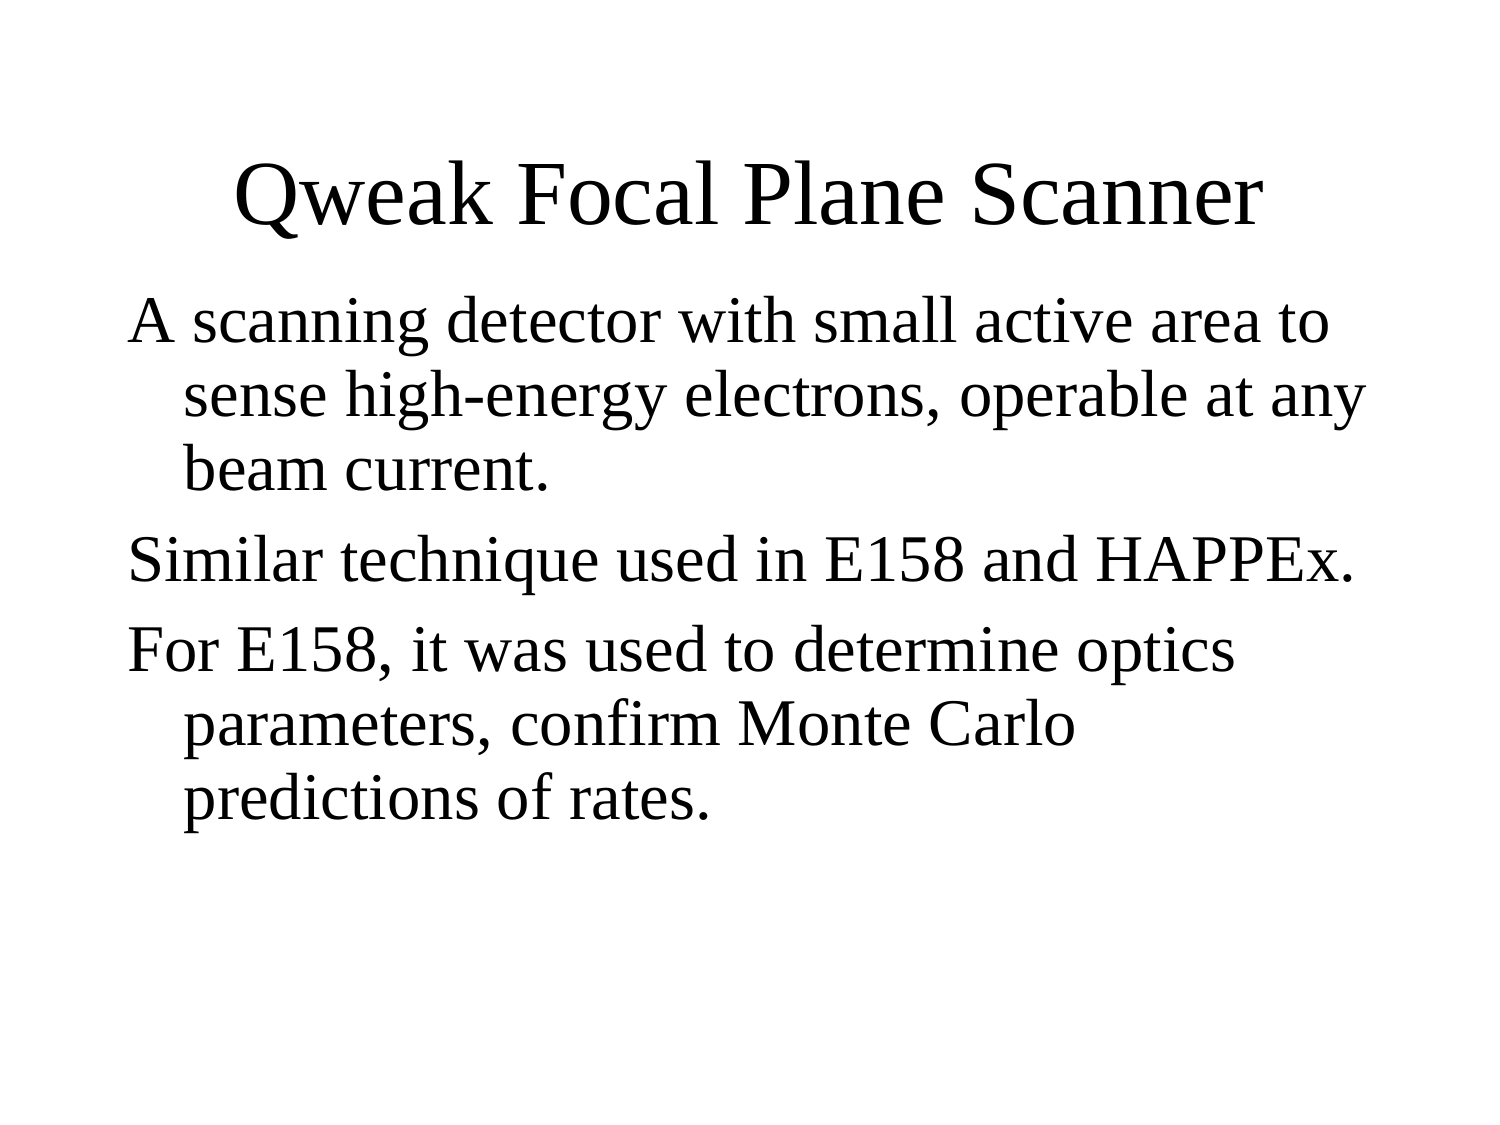

# Qweak Focal Plane Scanner
A scanning detector with small active area to sense high-energy electrons, operable at any beam current.
Similar technique used in E158 and HAPPEx.
For E158, it was used to determine optics parameters, confirm Monte Carlo predictions of rates.